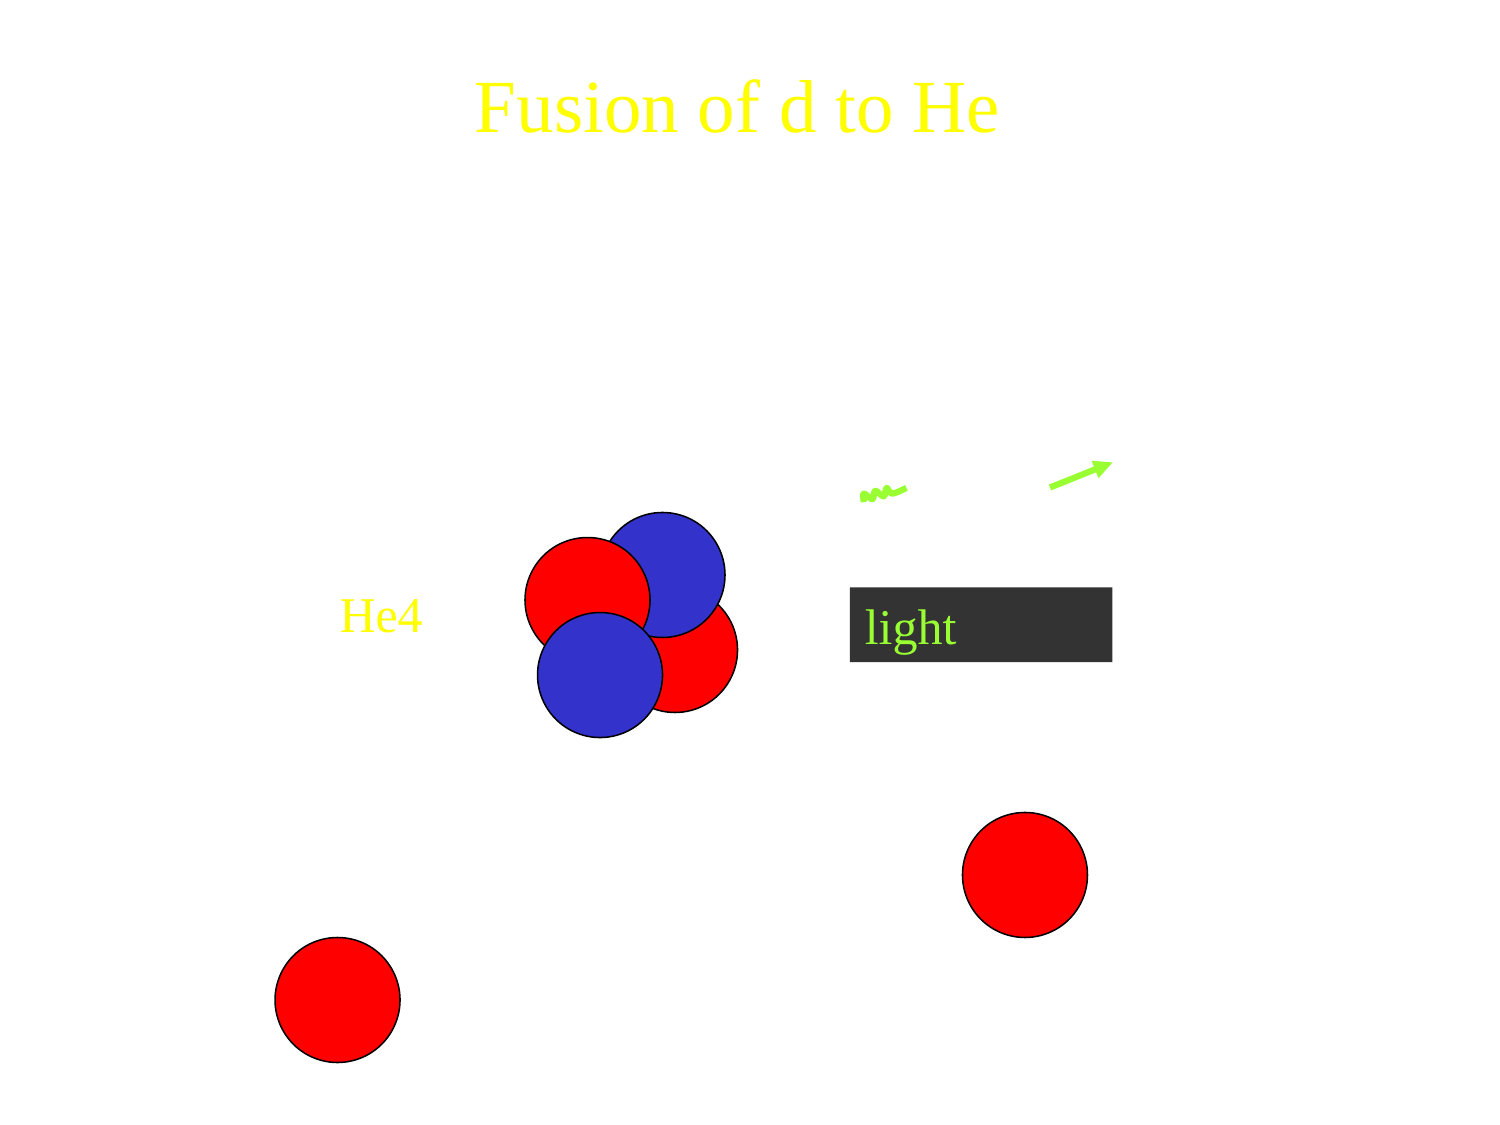

Fusion of d to He
He4
light